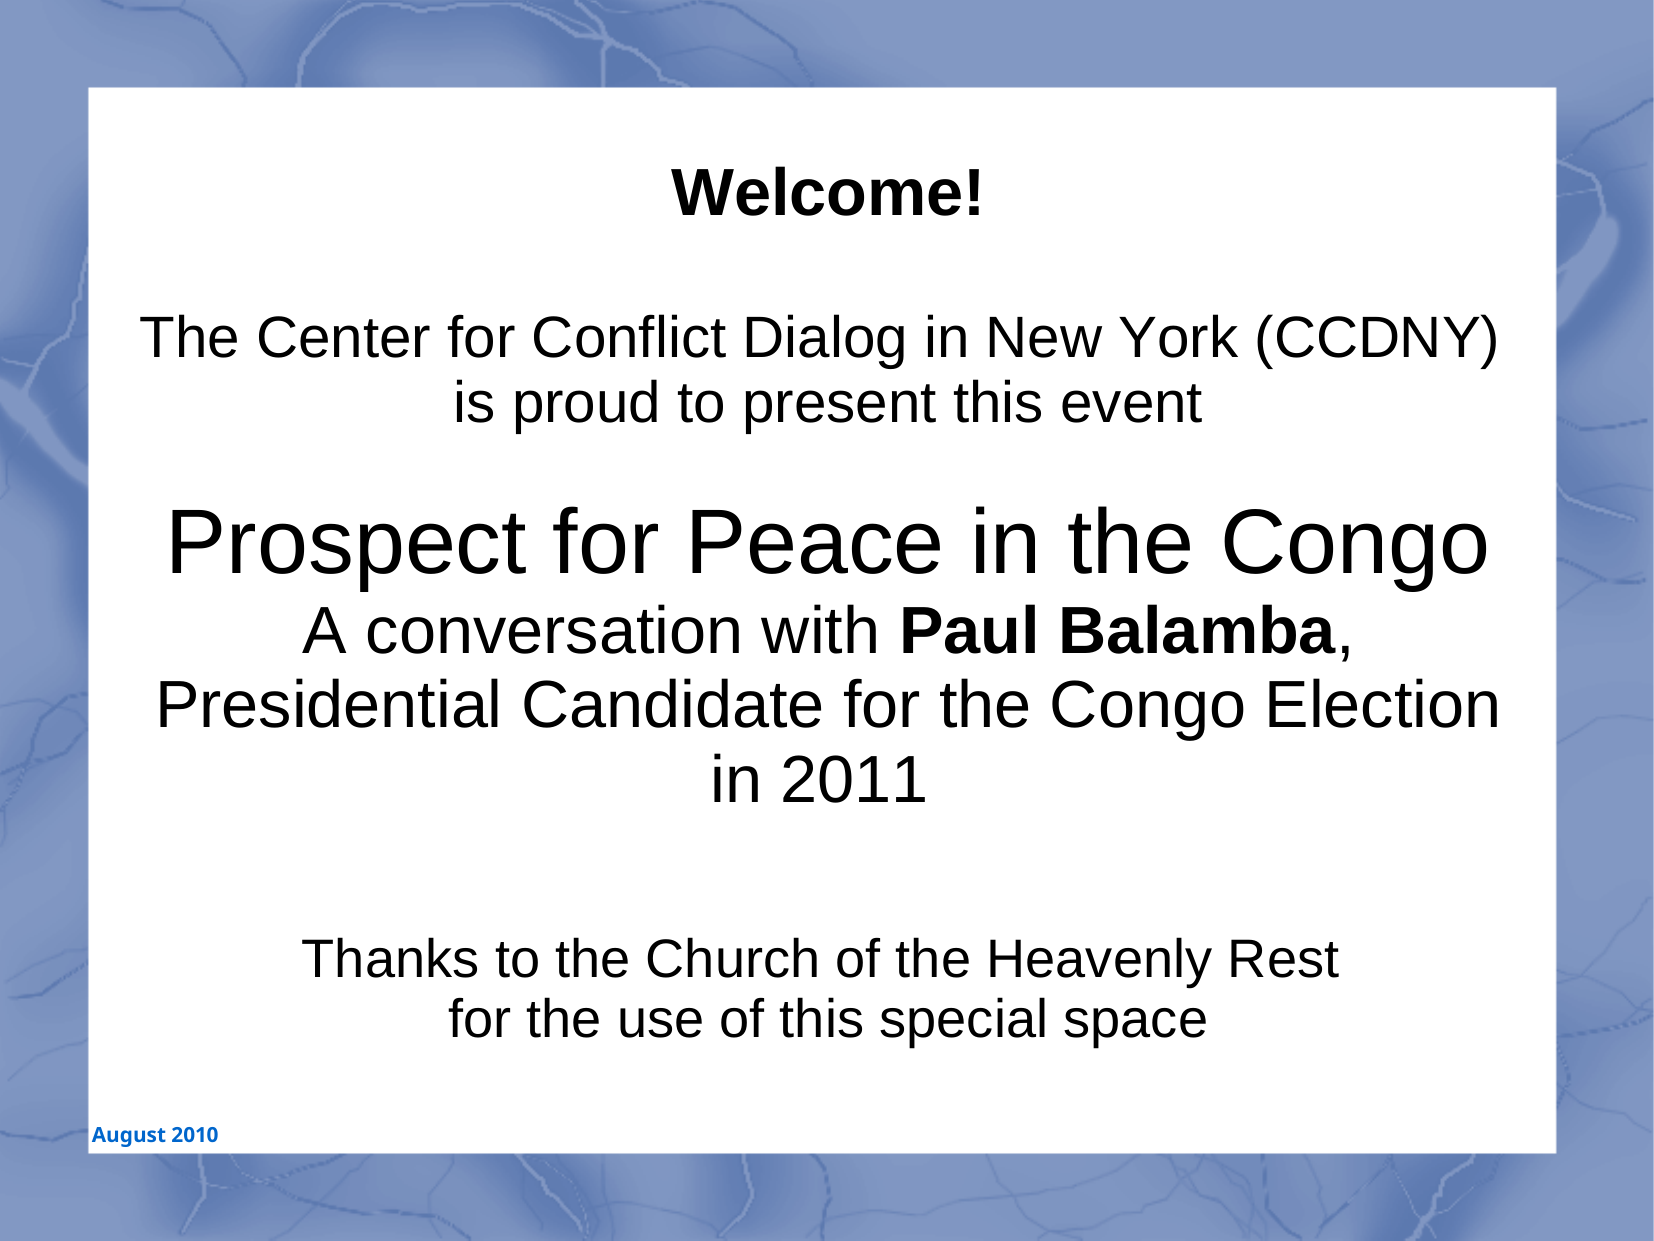

# Welcome!
The Center for Conflict Dialog in New York (CCDNY)
is proud to present this event
Prospect for Peace in the Congo
A conversation with Paul Balamba, Presidential Candidate for the Congo Election in 2011
Thanks to the Church of the Heavenly Rest
for the use of this special space
August 2010